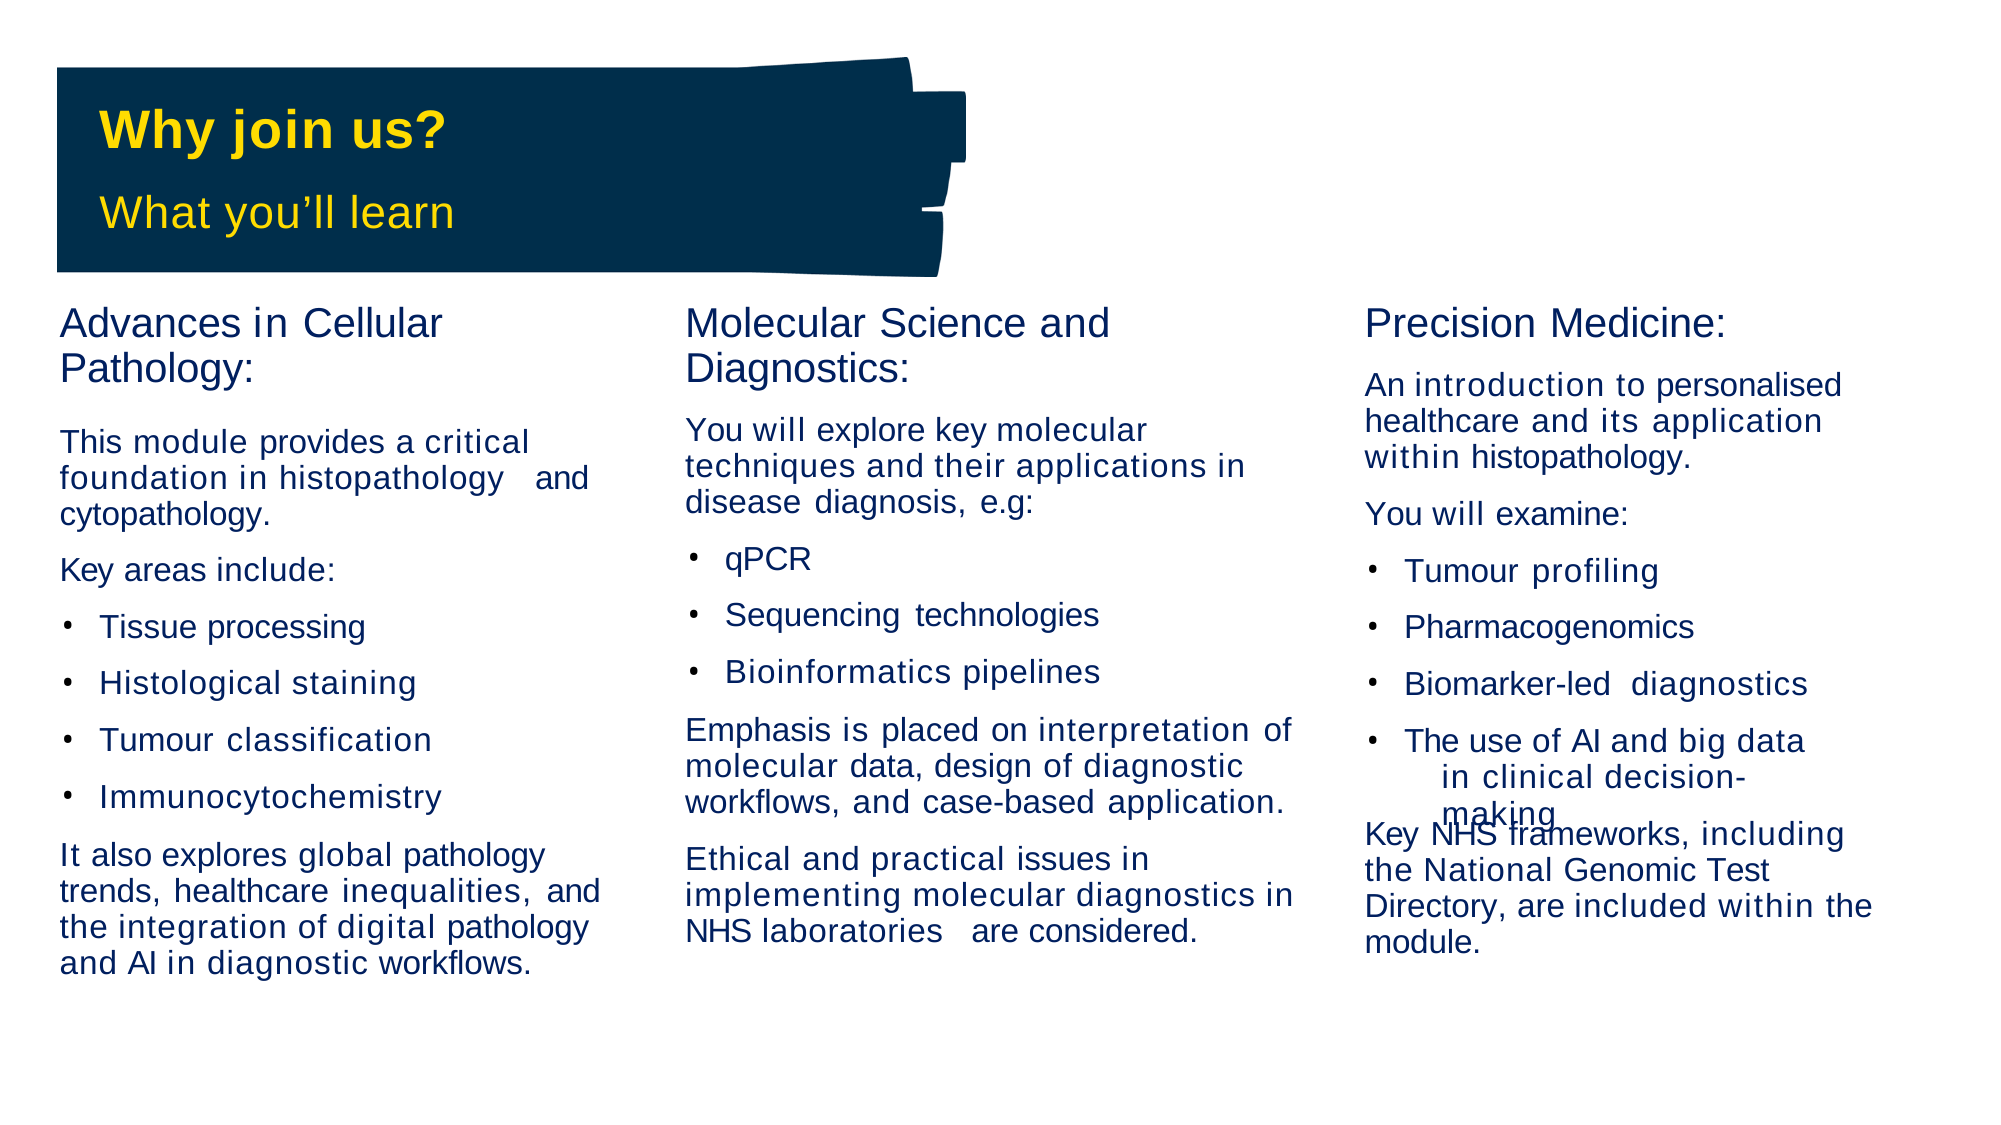

# Why join us?
What you’ll learn
Precision Medicine:
An introduction to personalised healthcare and its application within histopathology.
You will examine:
Advances in Cellular Pathology:
This module provides a critical foundation in histopathology	and cytopathology.
Key areas include:
Molecular Science and Diagnostics:
You will explore key molecular techniques and their applications in disease diagnosis, e.g:
qPCR
Sequencing technologies
Bioinformatics pipelines
Tumour profiling
Pharmacogenomics
Biomarker-led diagnostics
The use of AI and big data in clinical decision-making
Tissue processing
Histological staining
Tumour classification
Immunocytochemistry
Emphasis is placed on interpretation of molecular data, design of diagnostic workflows, and case-based application.
Ethical and practical issues in implementing molecular diagnostics in NHS laboratories	are considered.
Key NHS frameworks, including the National Genomic Test Directory, are included within the module.
It also explores global pathology trends, healthcare inequalities, and the integration of digital pathology and AI in diagnostic workflows.